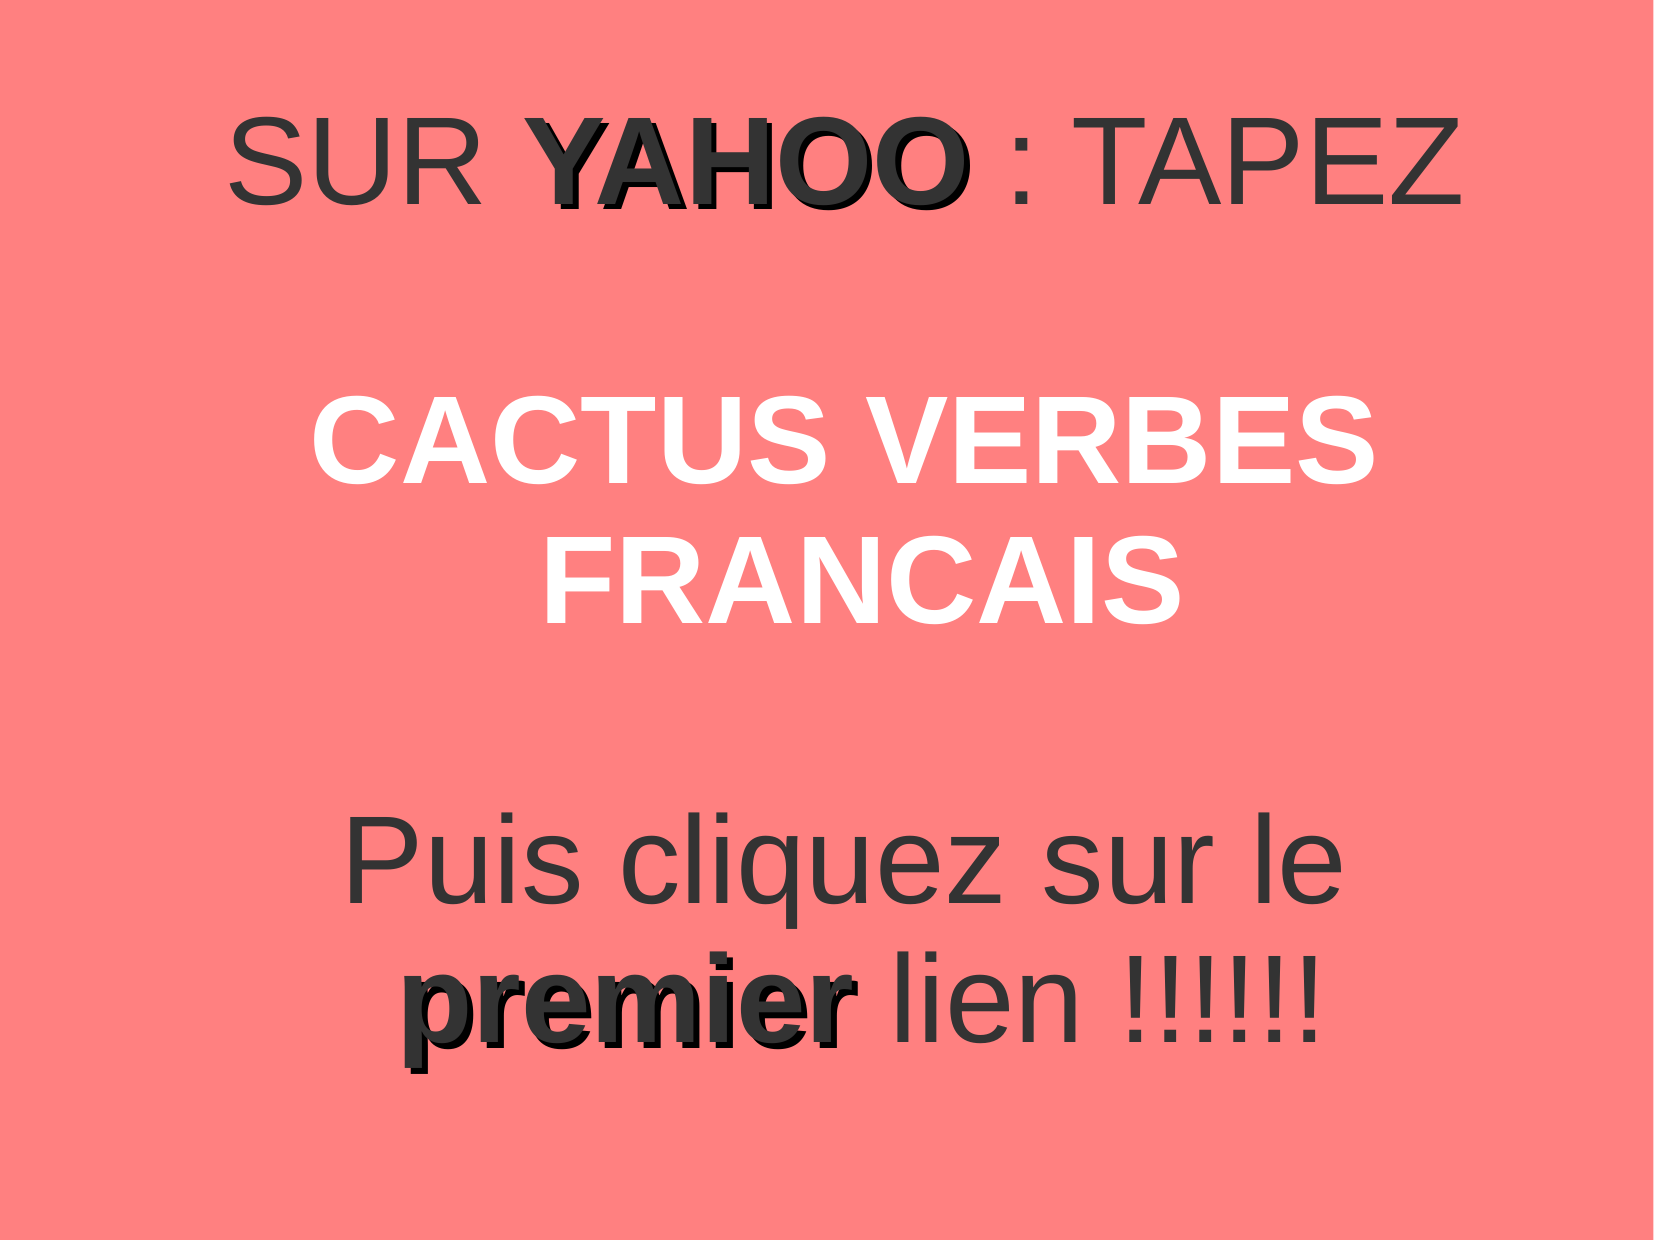

# SUR YAHOO : TAPEZ
CACTUS VERBES FRANCAIS
Puis cliquez sur le premier lien !!!!!!